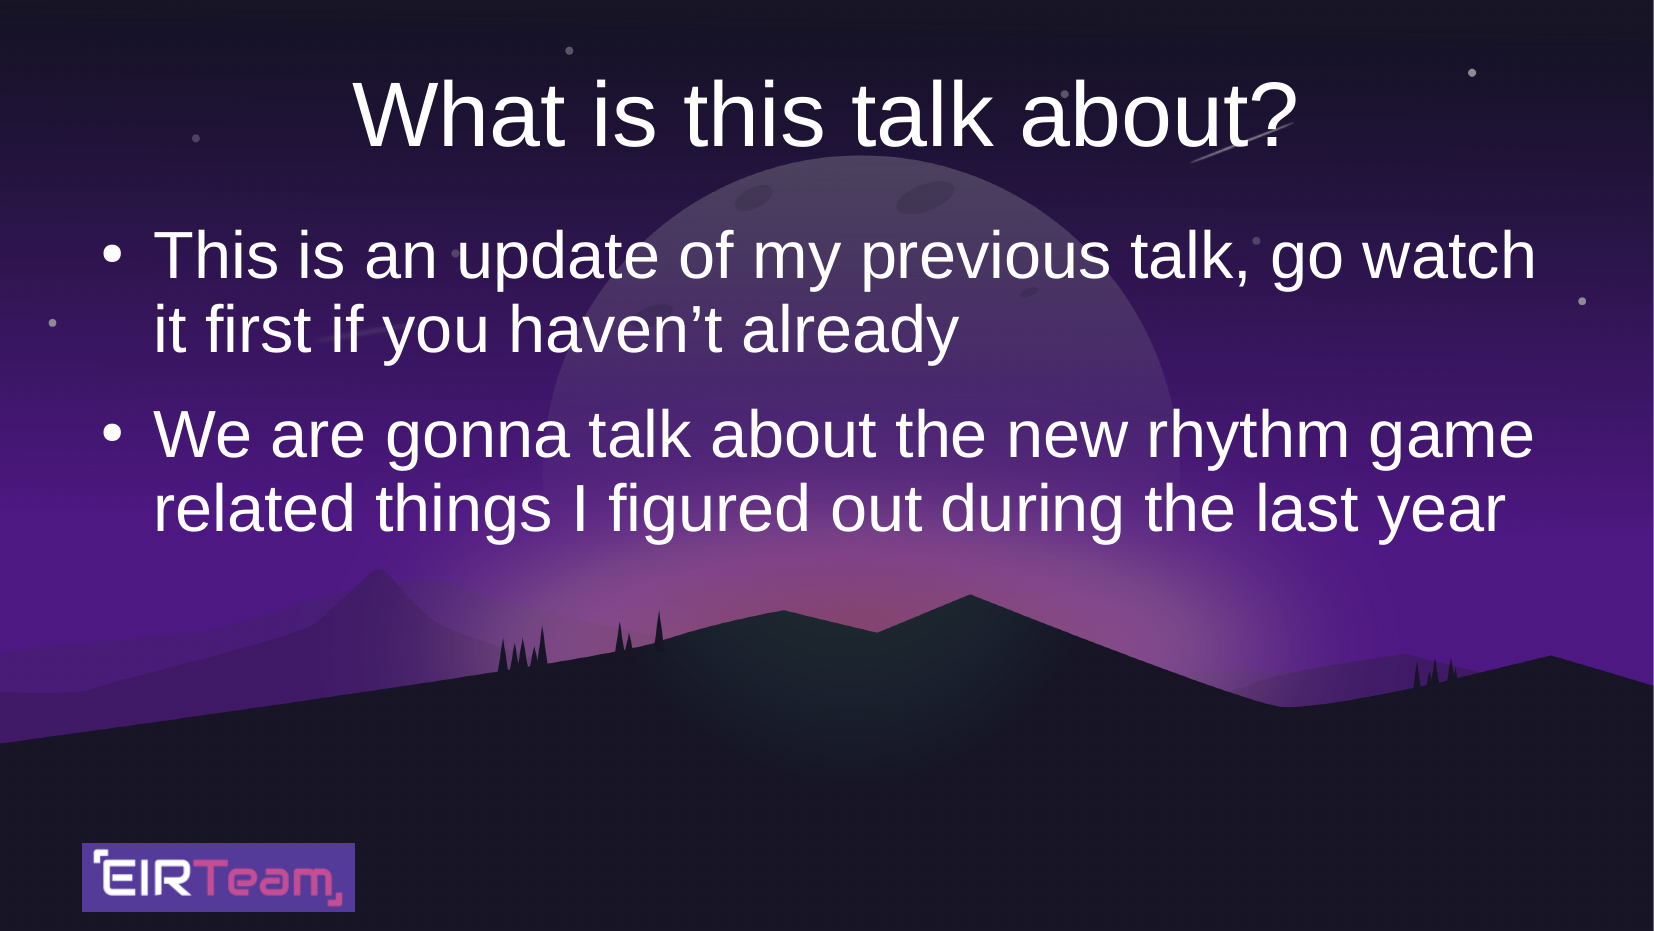

# What is this talk about?
This is an update of my previous talk, go watch it first if you haven’t already
We are gonna talk about the new rhythm game related things I figured out during the last year